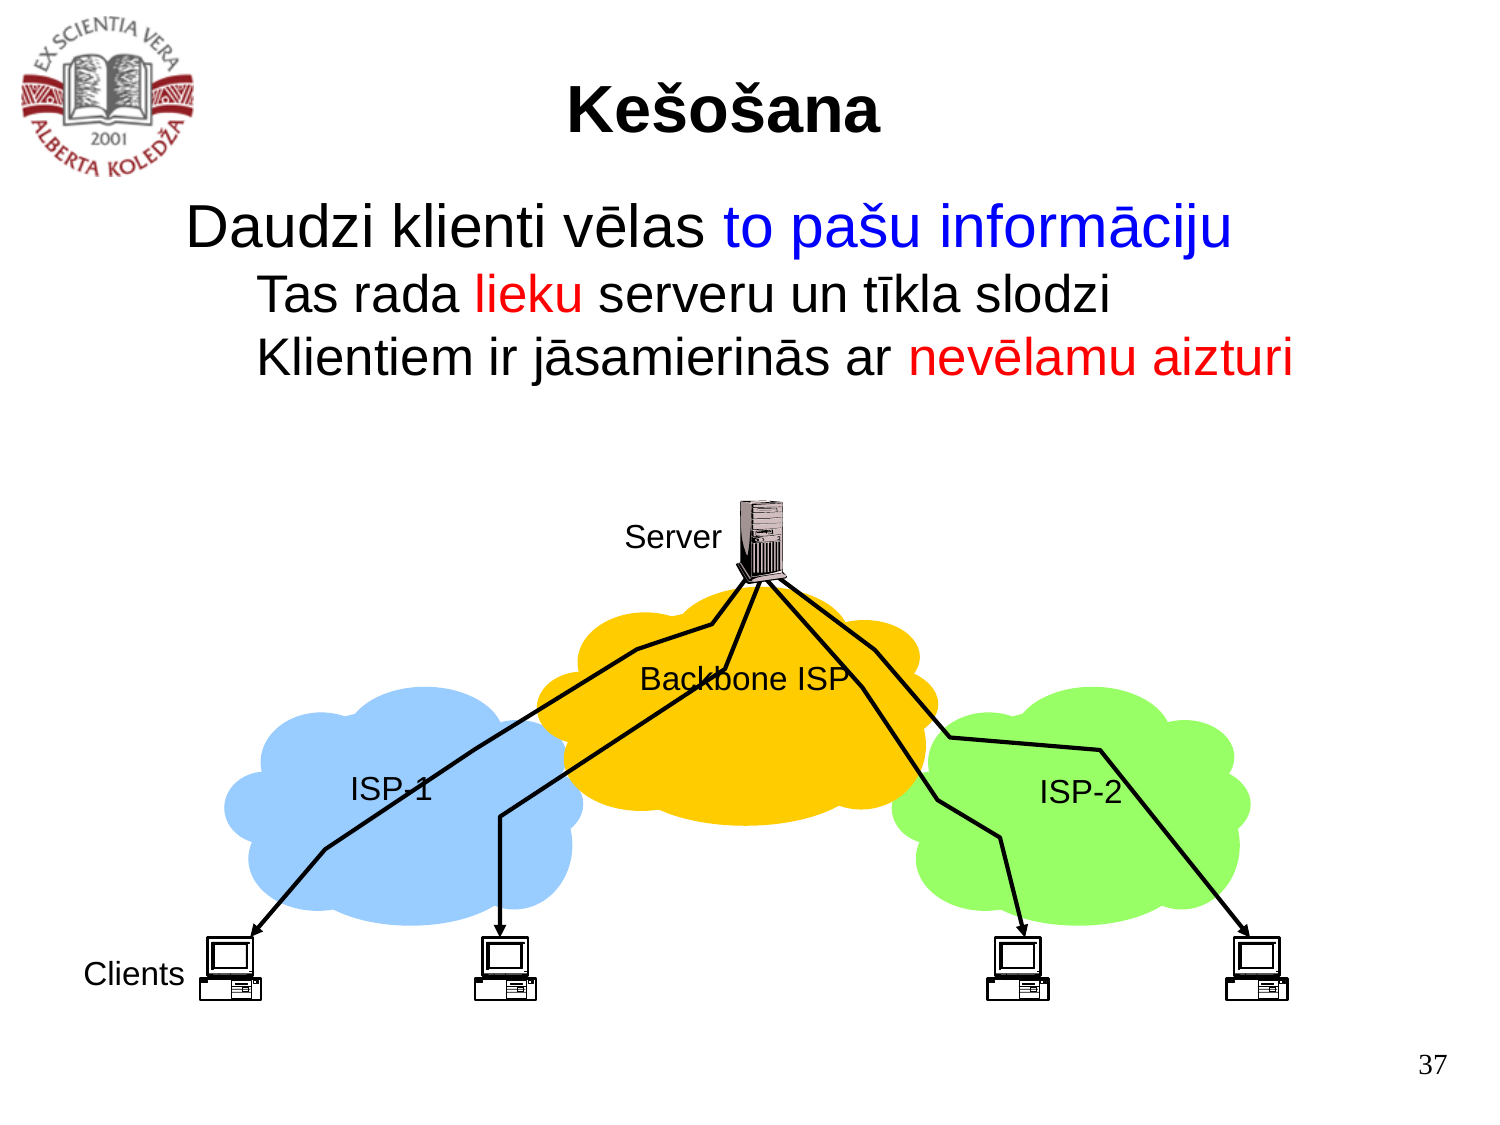

# Kešošana
Daudzi klienti vēlas to pašu informāciju
Tas rada lieku serveru un tīkla slodzi
Klientiem ir jāsamierinās ar nevēlamu aizturi
Server
Backbone ISP
ISP-1
ISP-2
Clients